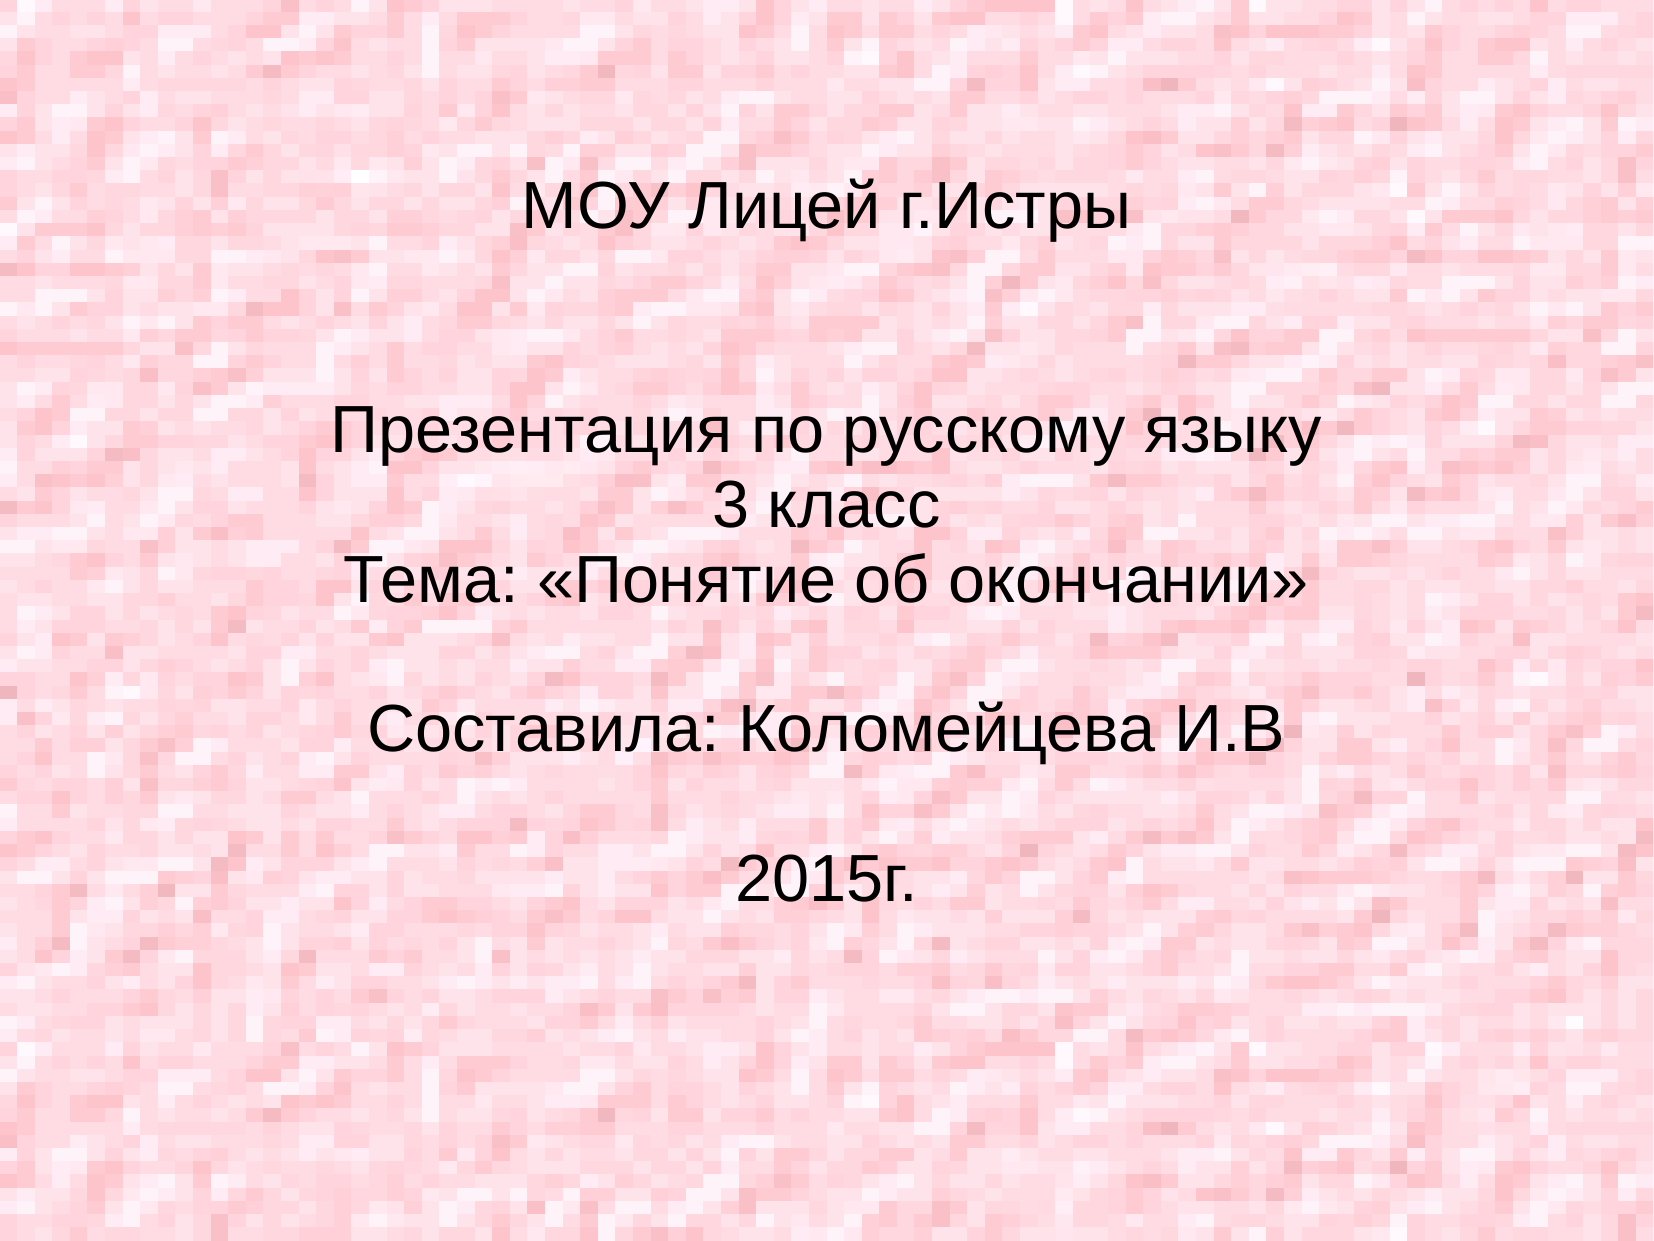

# МОУ Лицей г.Истры
Презентация по русскому языку
3 класс
Тема: «Понятие об окончании»
Составила: Коломейцева И.В
2015г.